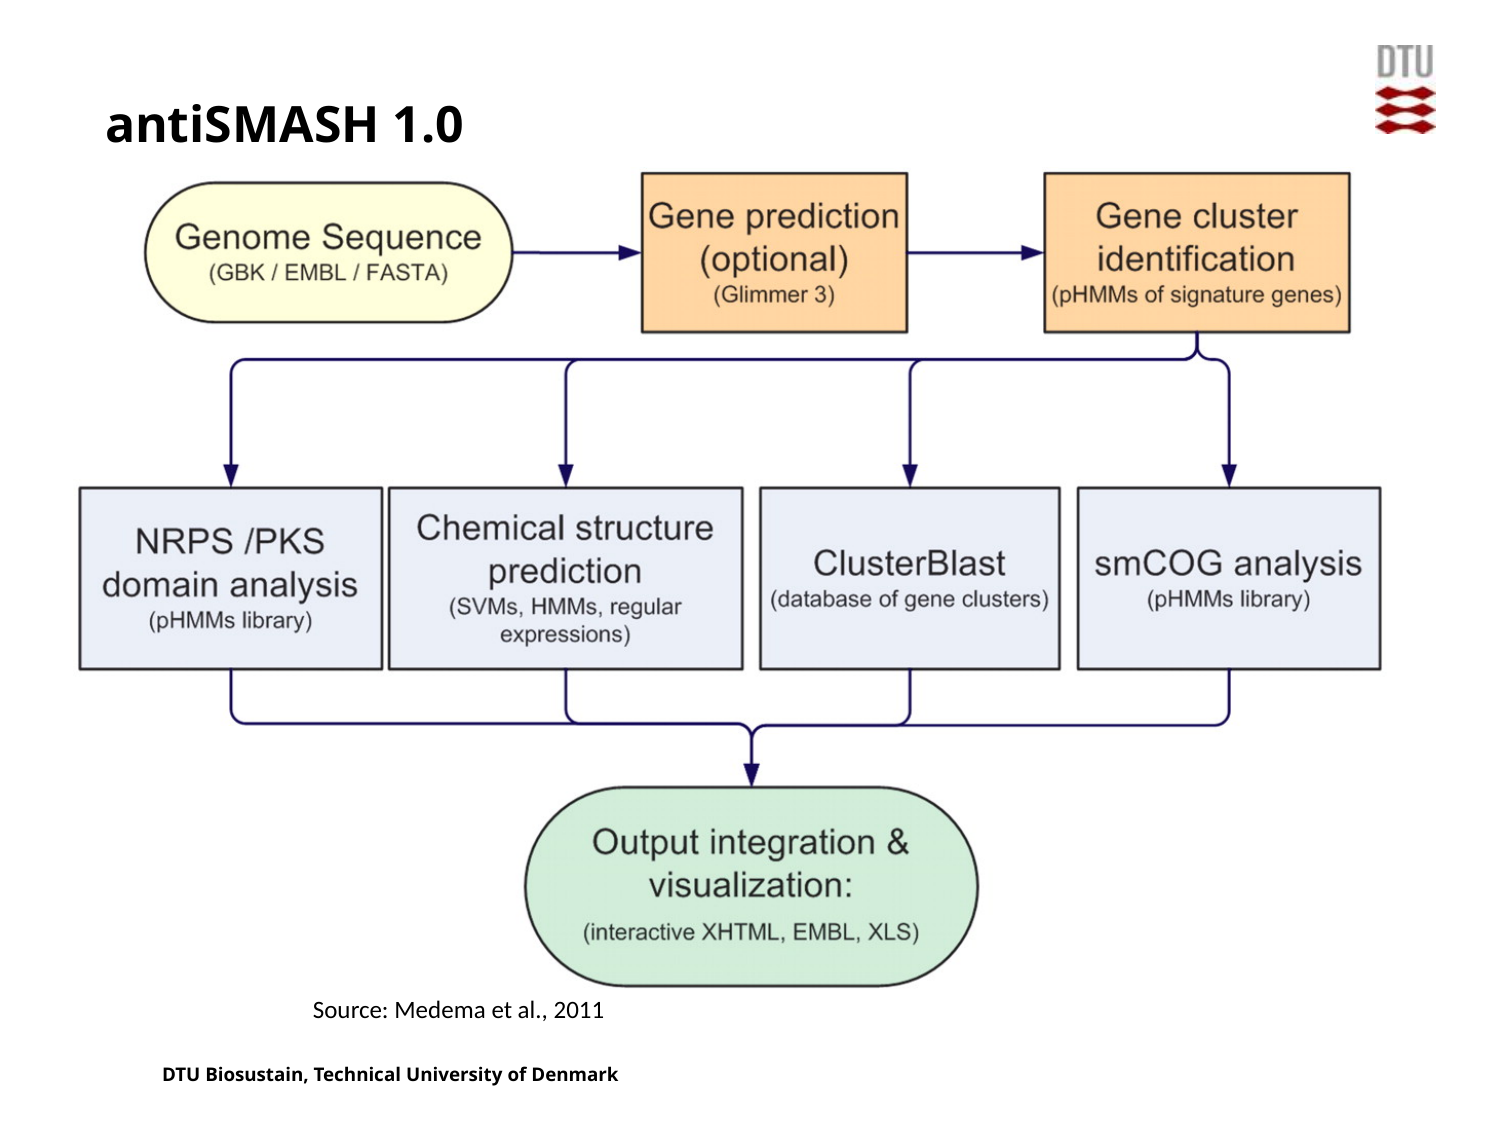

# antiSMASH 1.0
Source: Medema et al., 2011